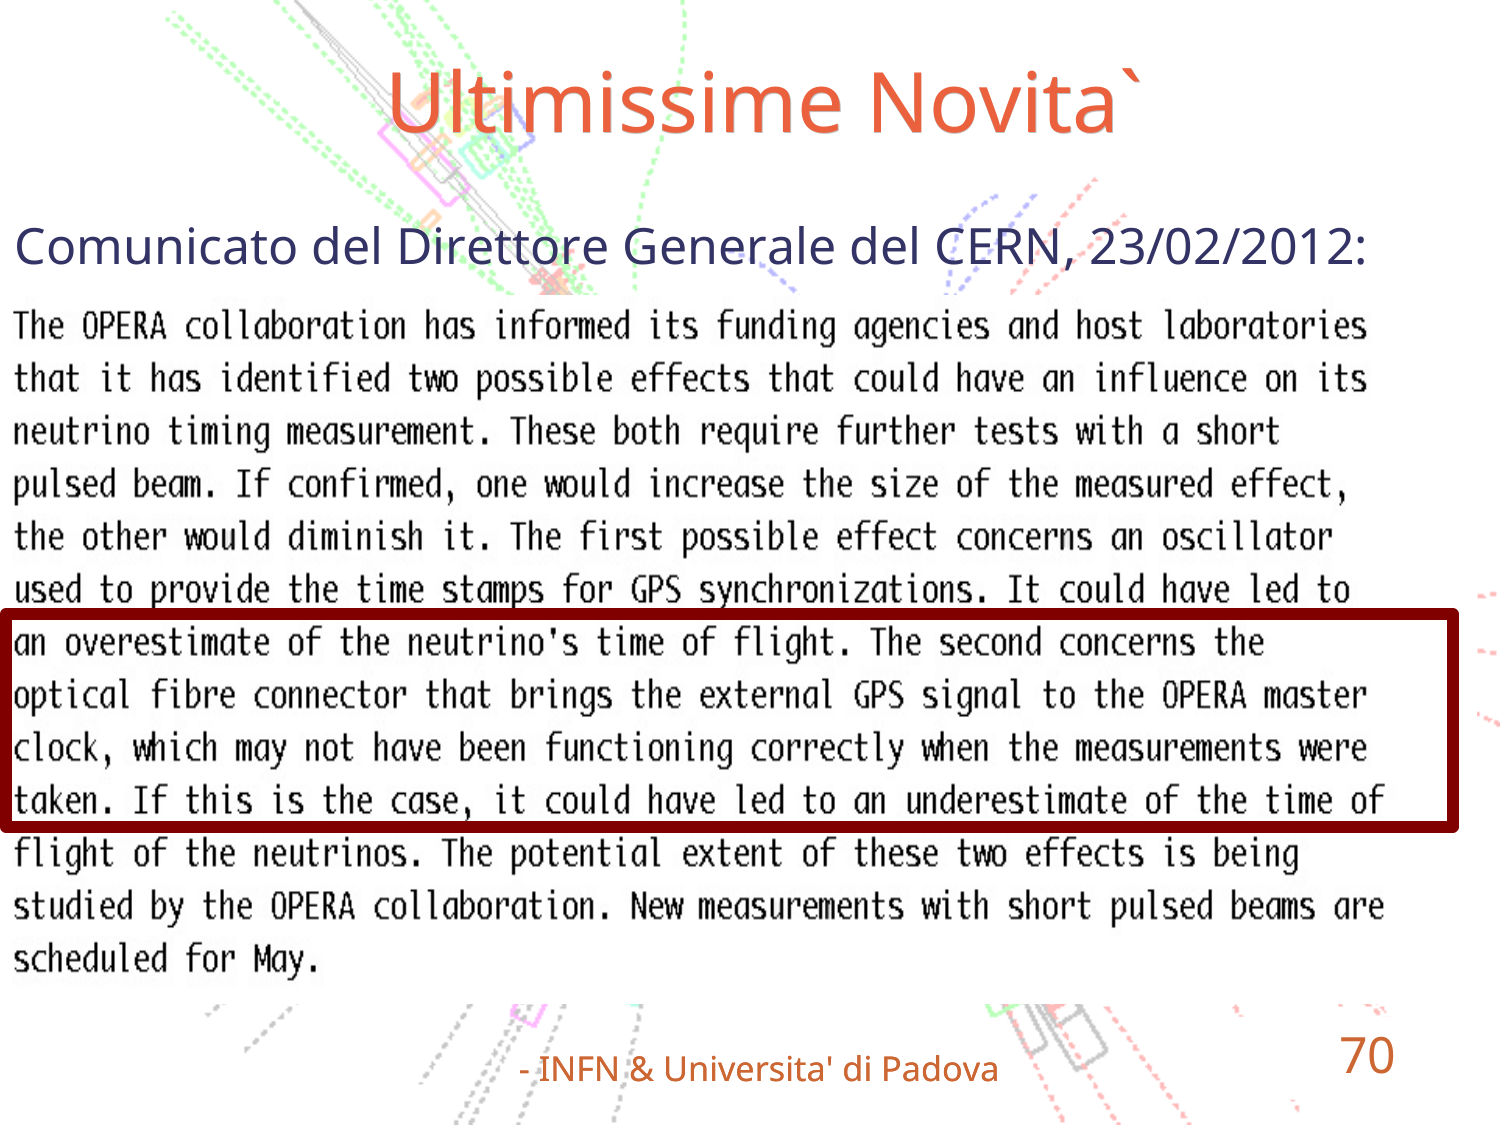

Ultimissime Novita`
Comunicato del Direttore Generale del CERN, 23/02/2012:
70